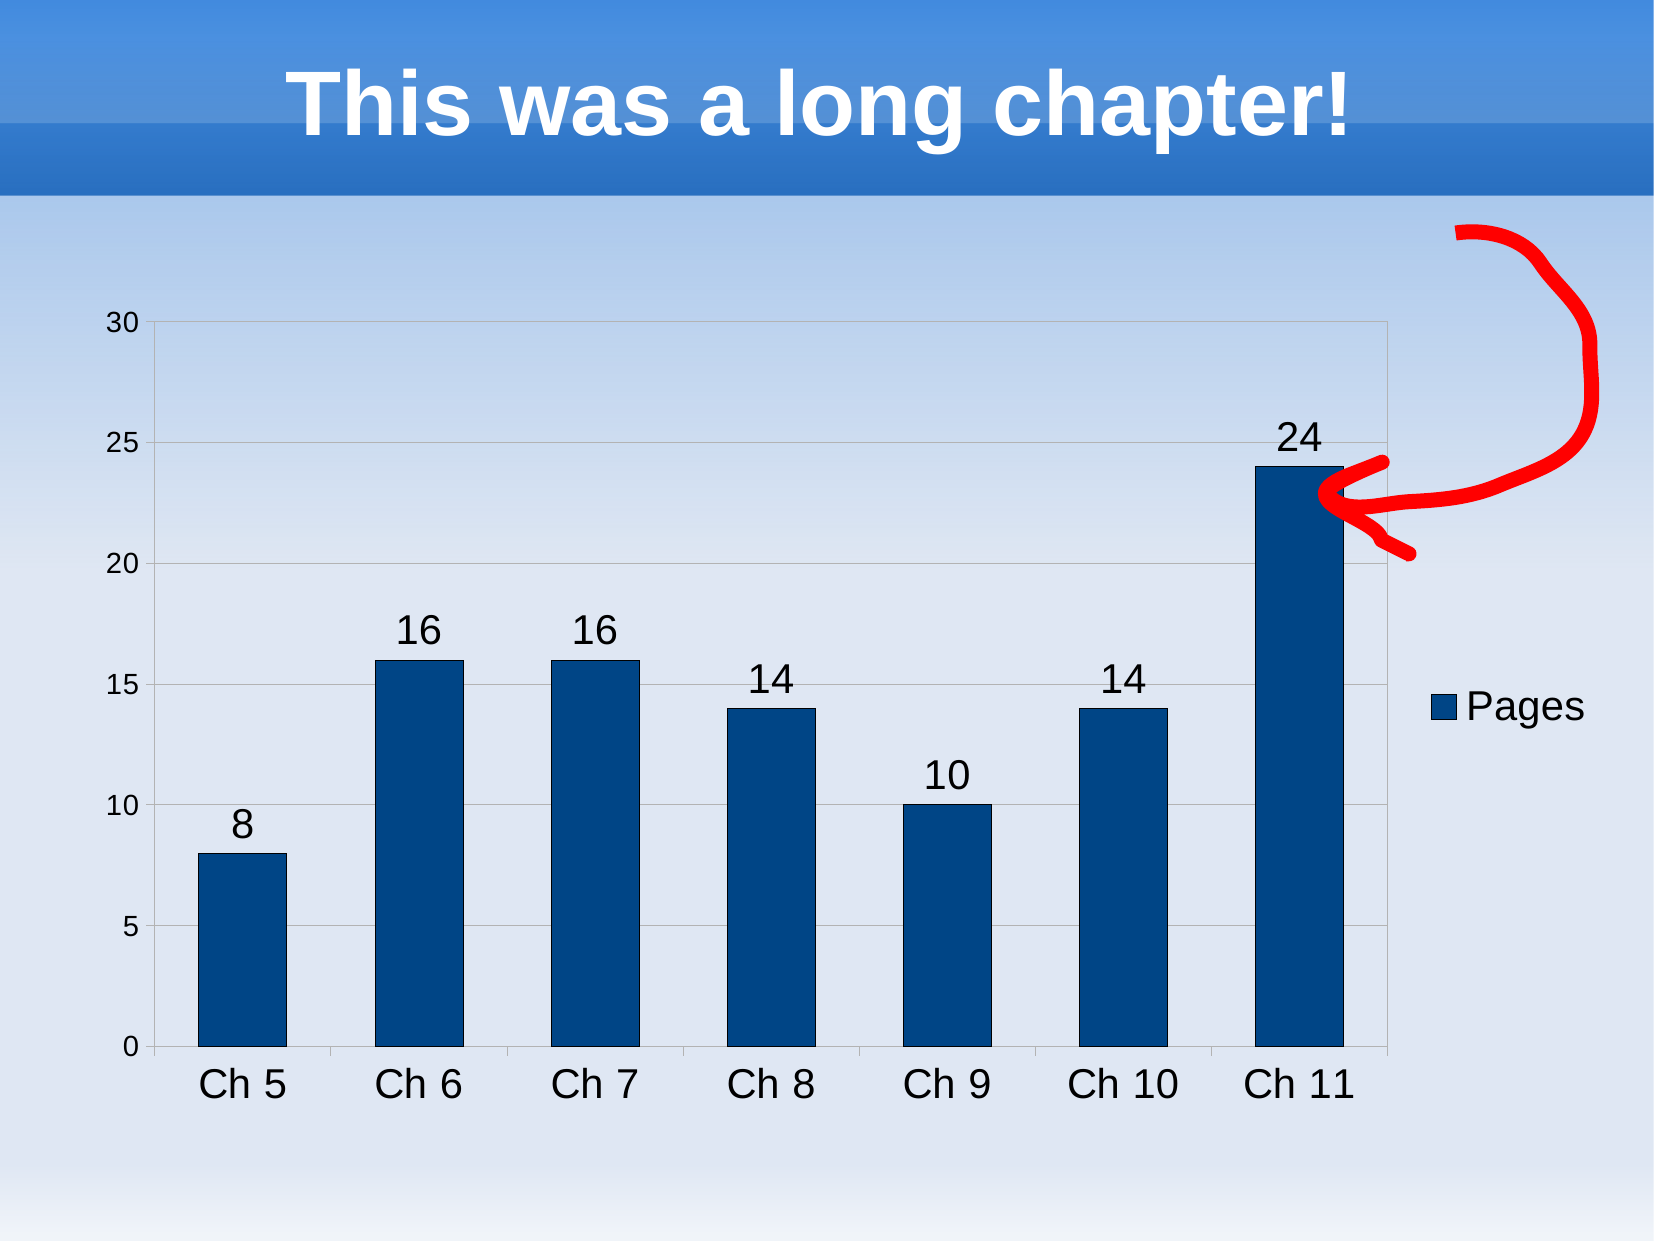

# This was a long chapter!
### Chart
| Category | Pages |
|---|---|
| Ch 5 | 8.0 |
| Ch 6 | 16.0 |
| Ch 7 | 16.0 |
| Ch 8 | 14.0 |
| Ch 9 | 10.0 |
| Ch 10 | 14.0 |
| Ch 11 | 24.0 |